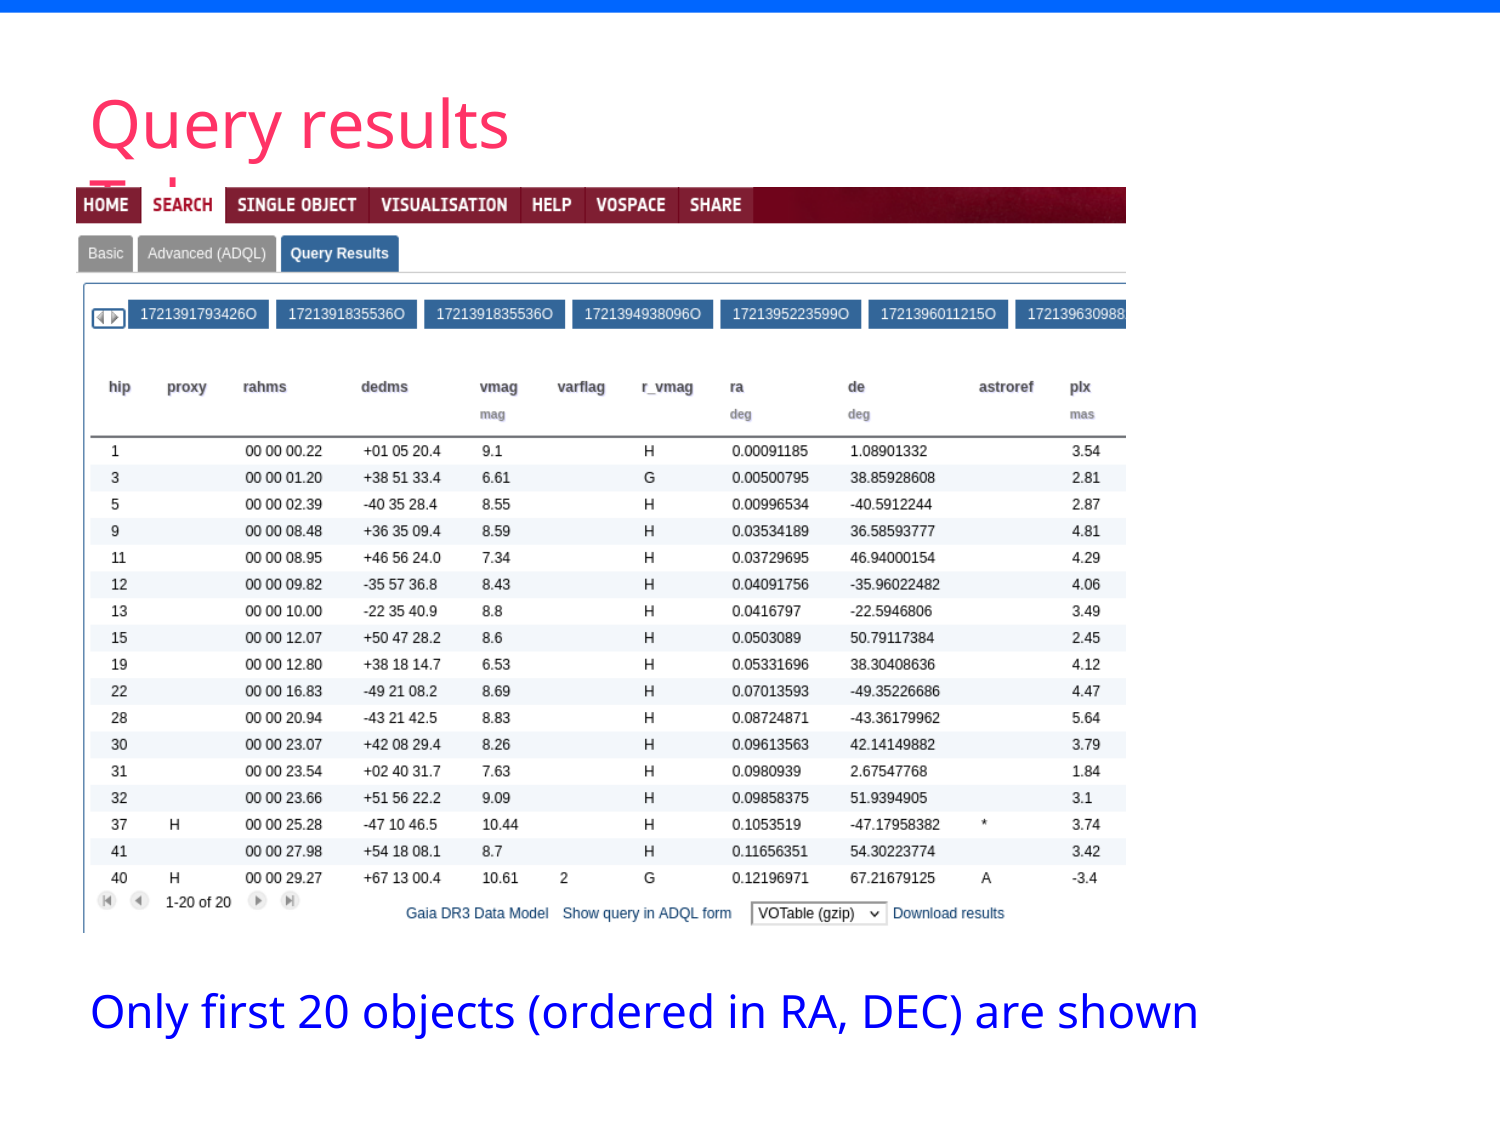

Query results Tab
Only first 20 objects (ordered in RA, DEC) are shown
25